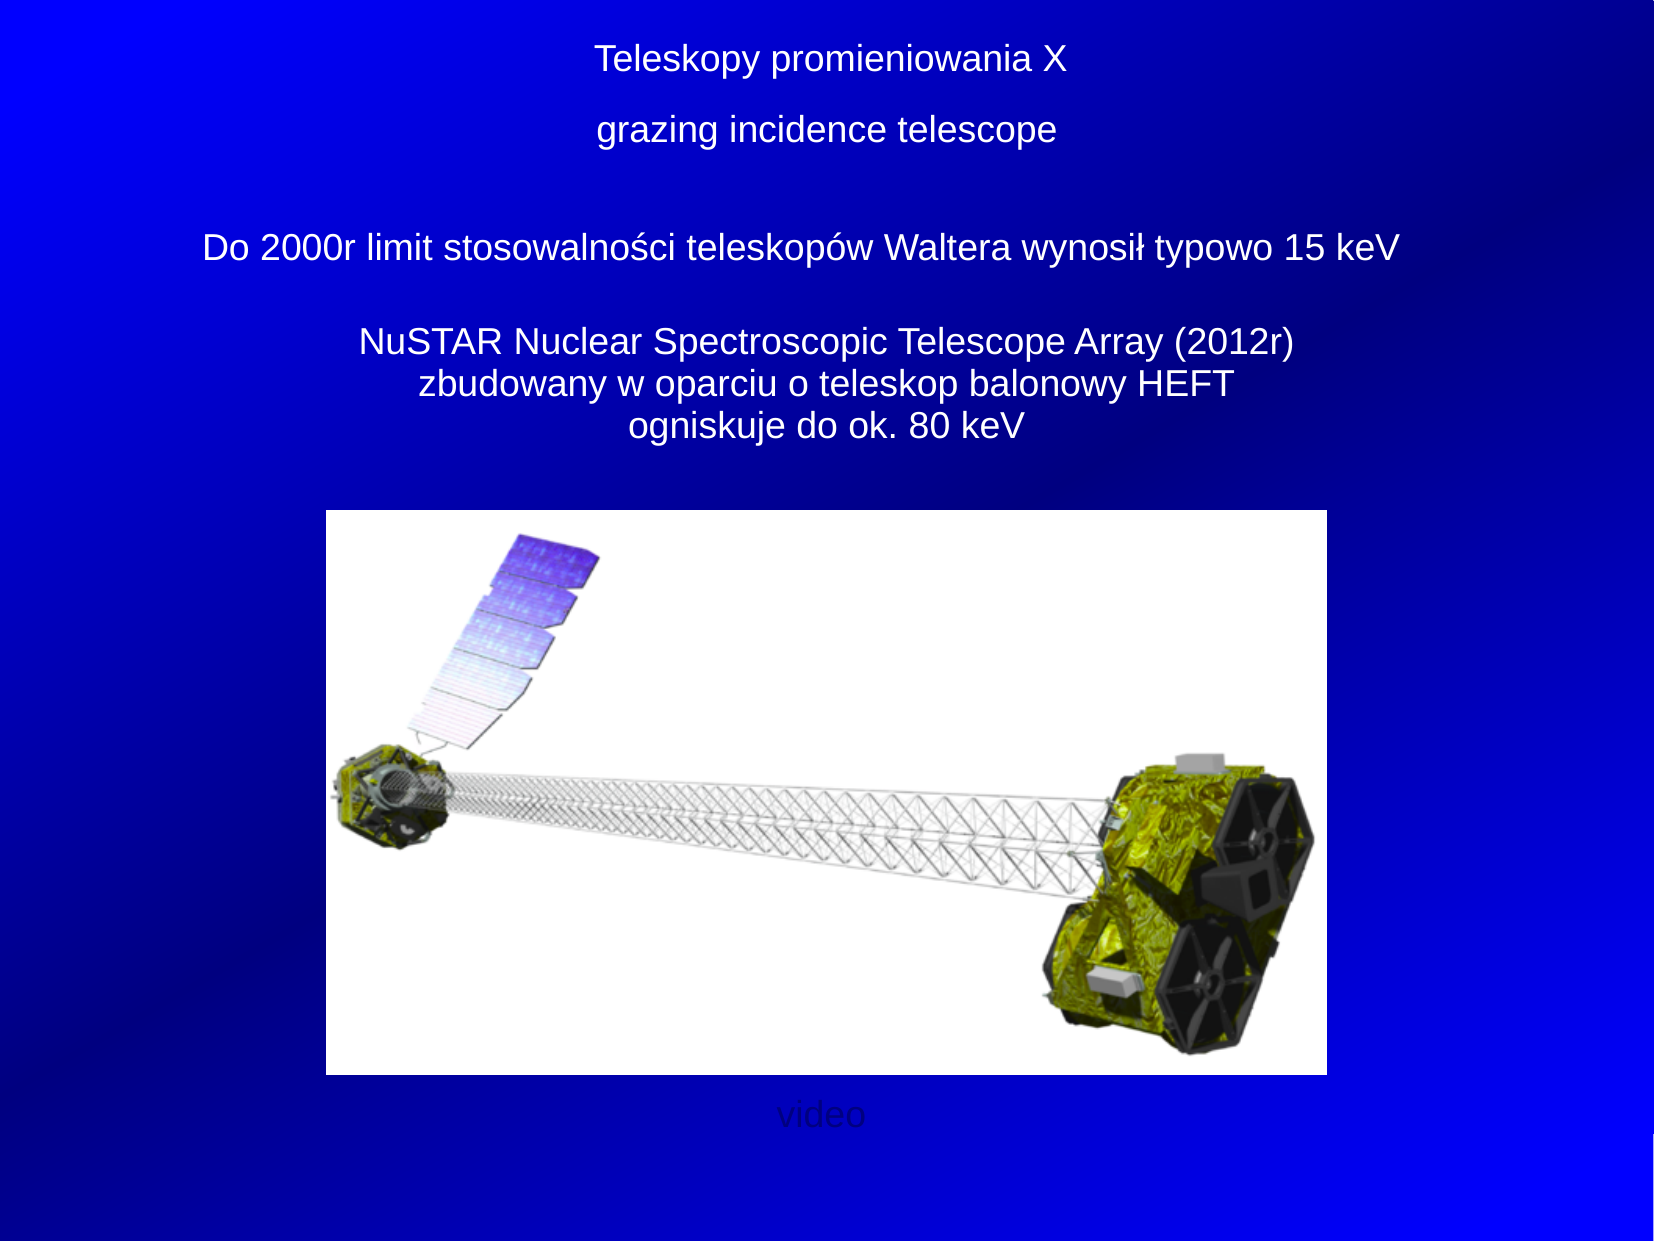

Teleskopy promieniowania X
grazing incidence telescope
Do 2000r limit stosowalności teleskopów Waltera wynosił typowo 15 keV
NuSTAR Nuclear Spectroscopic Telescope Array (2012r)
zbudowany w oparciu o teleskop balonowy HEFT
ogniskuje do ok. 80 keV
video